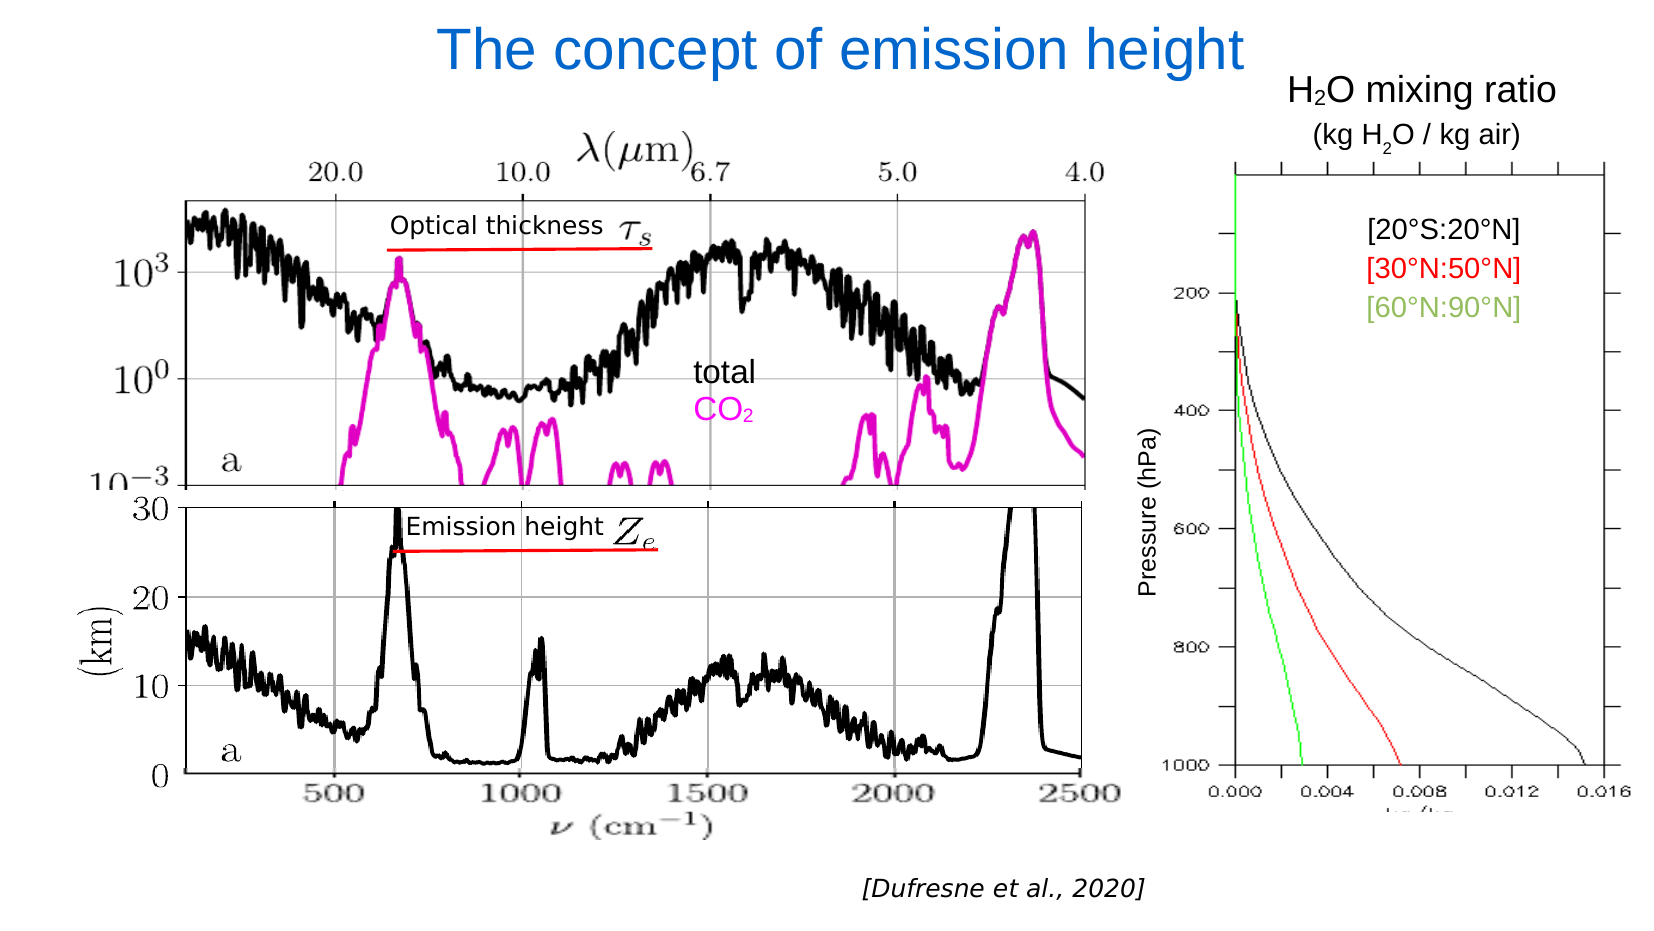

The concept of emission height
H2O mixing ratio
(kg H2O / kg air)
[20°S:20°N]
[30°N:50°N]
[60°N:90°N]
Pressure (hPa)
total
CO2
Optical thickness
Emission height
[Dufresne et al., 2020]